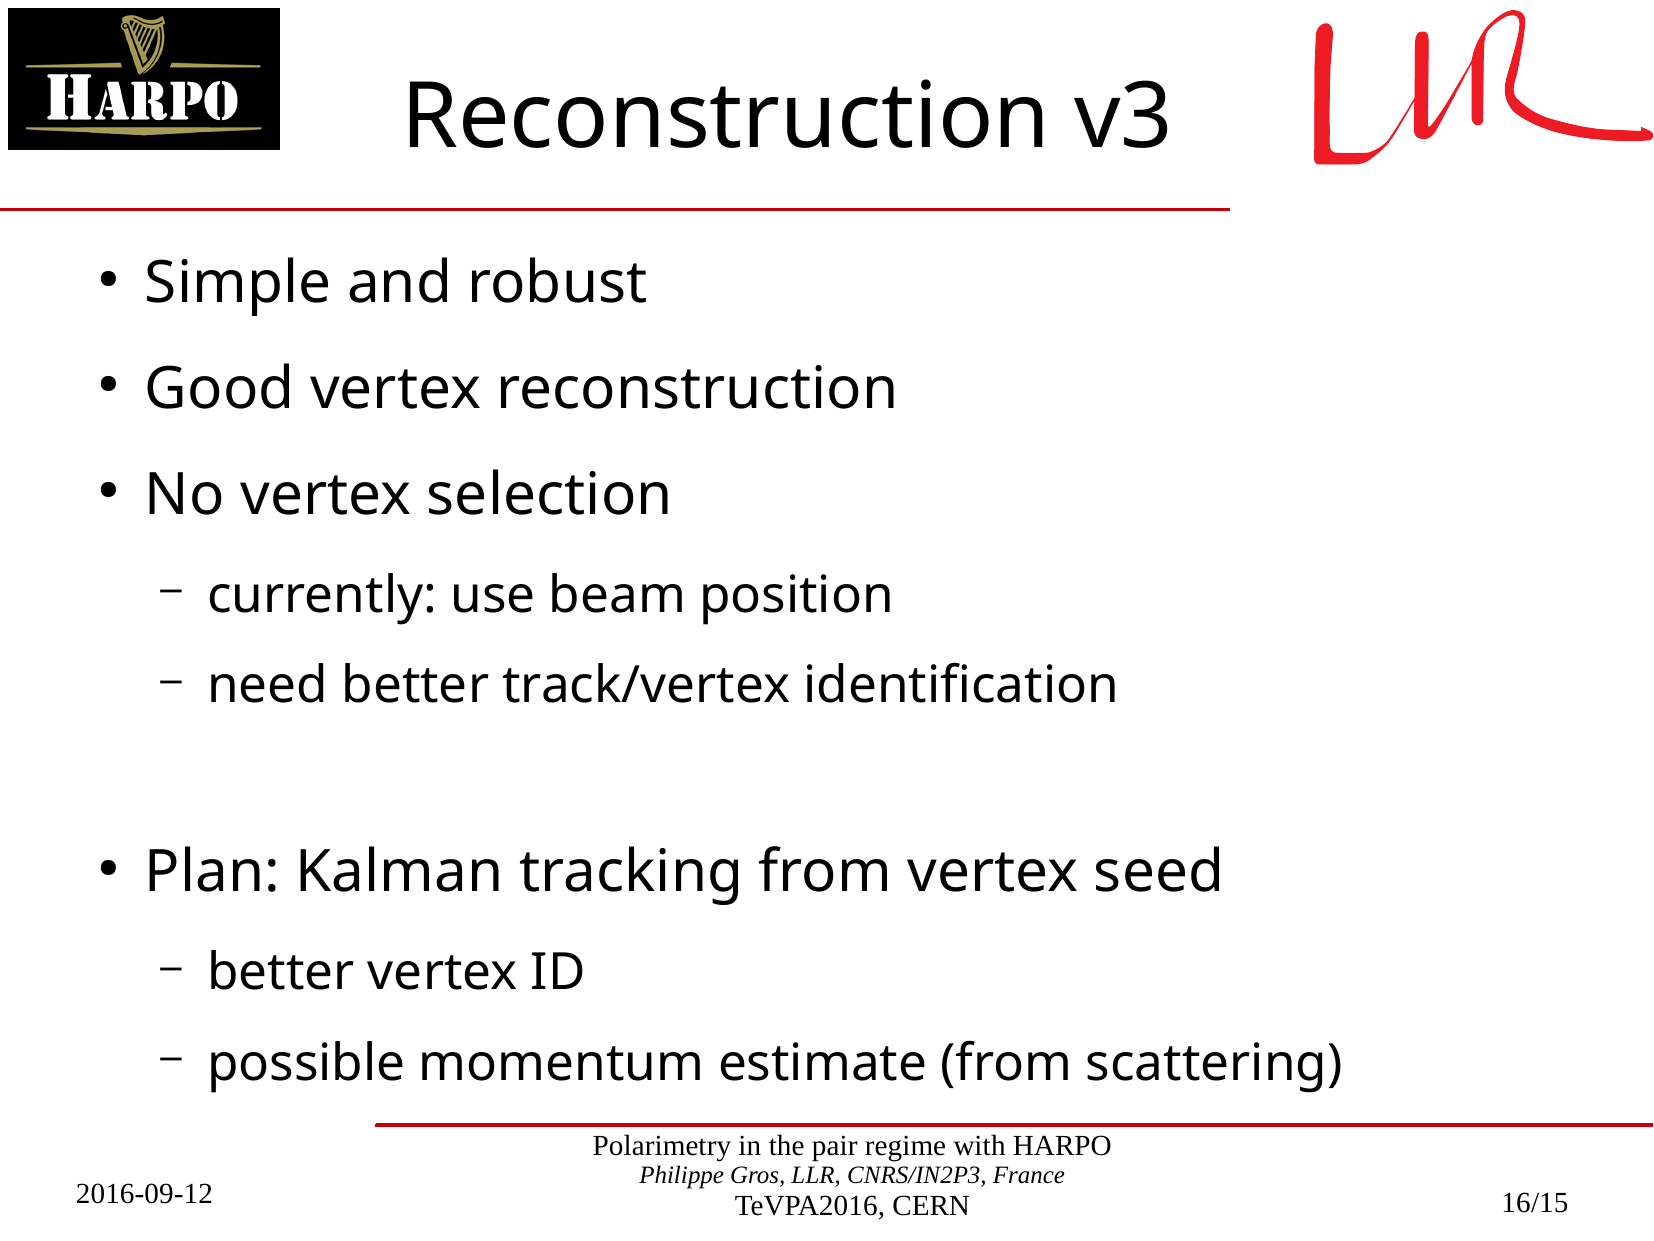

# Reconstruction v3
Simple and robust
Good vertex reconstruction
No vertex selection
currently: use beam position
need better track/vertex identification
Plan: Kalman tracking from vertex seed
better vertex ID
possible momentum estimate (from scattering)
2016-09-12
16